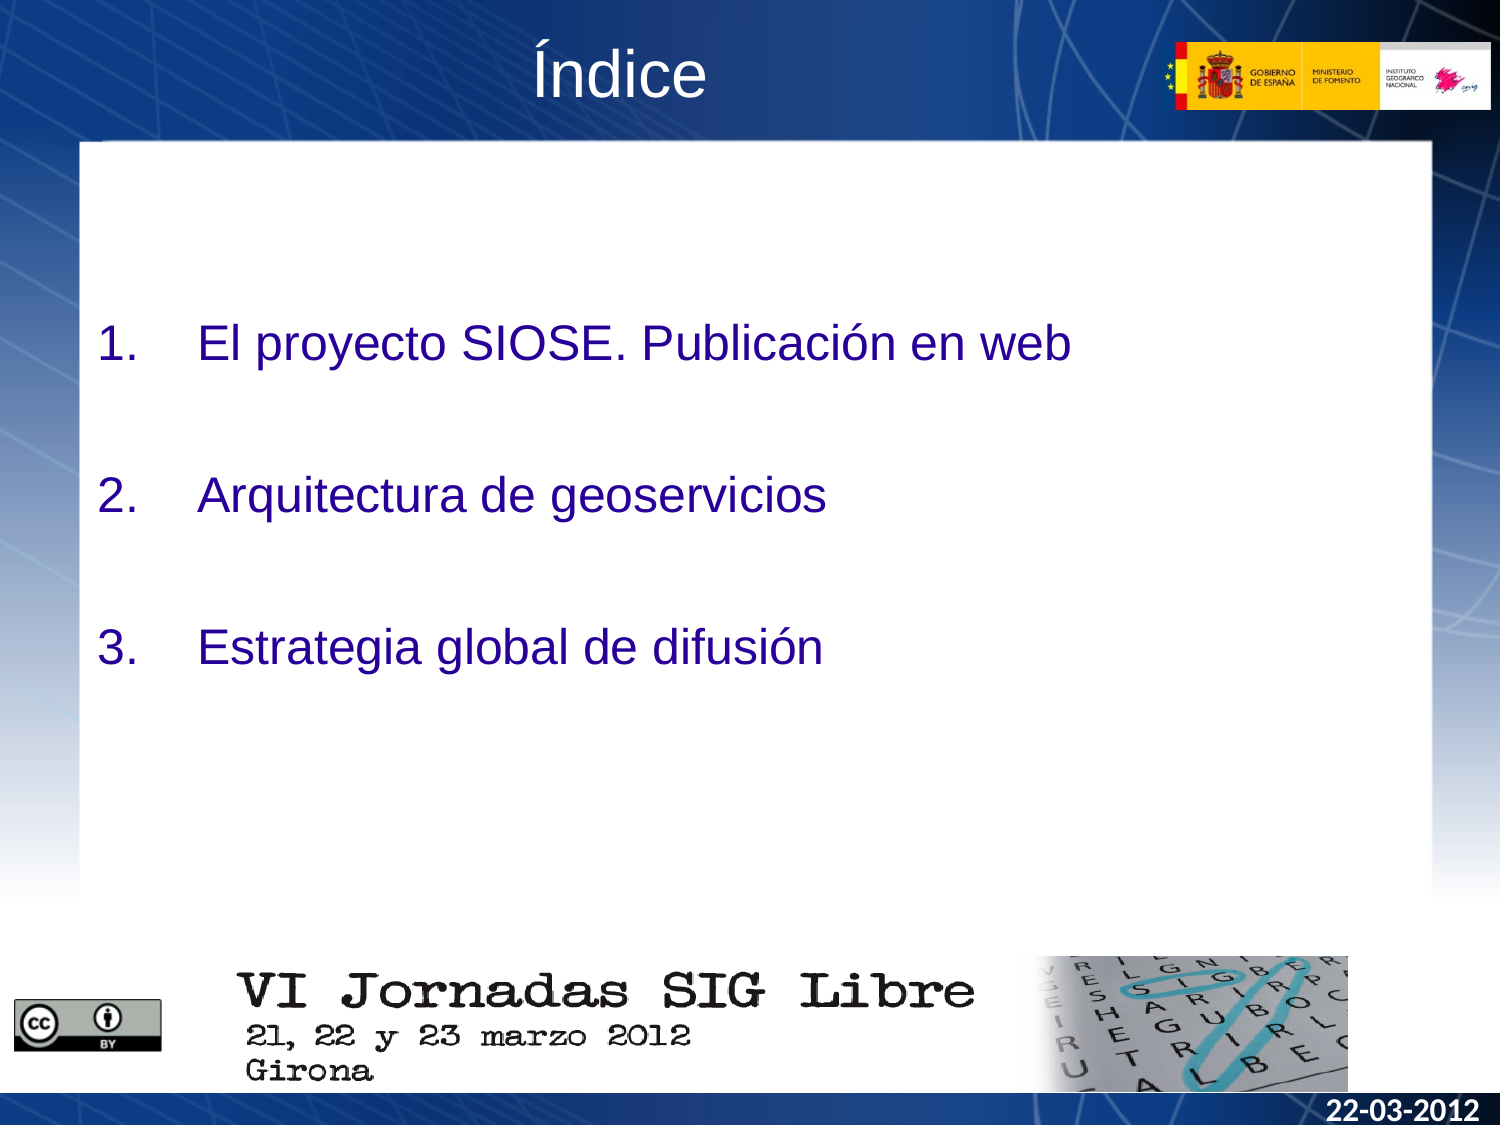

# Índice
El proyecto SIOSE. Publicación en web
Arquitectura de geoservicios
Estrategia global de difusión